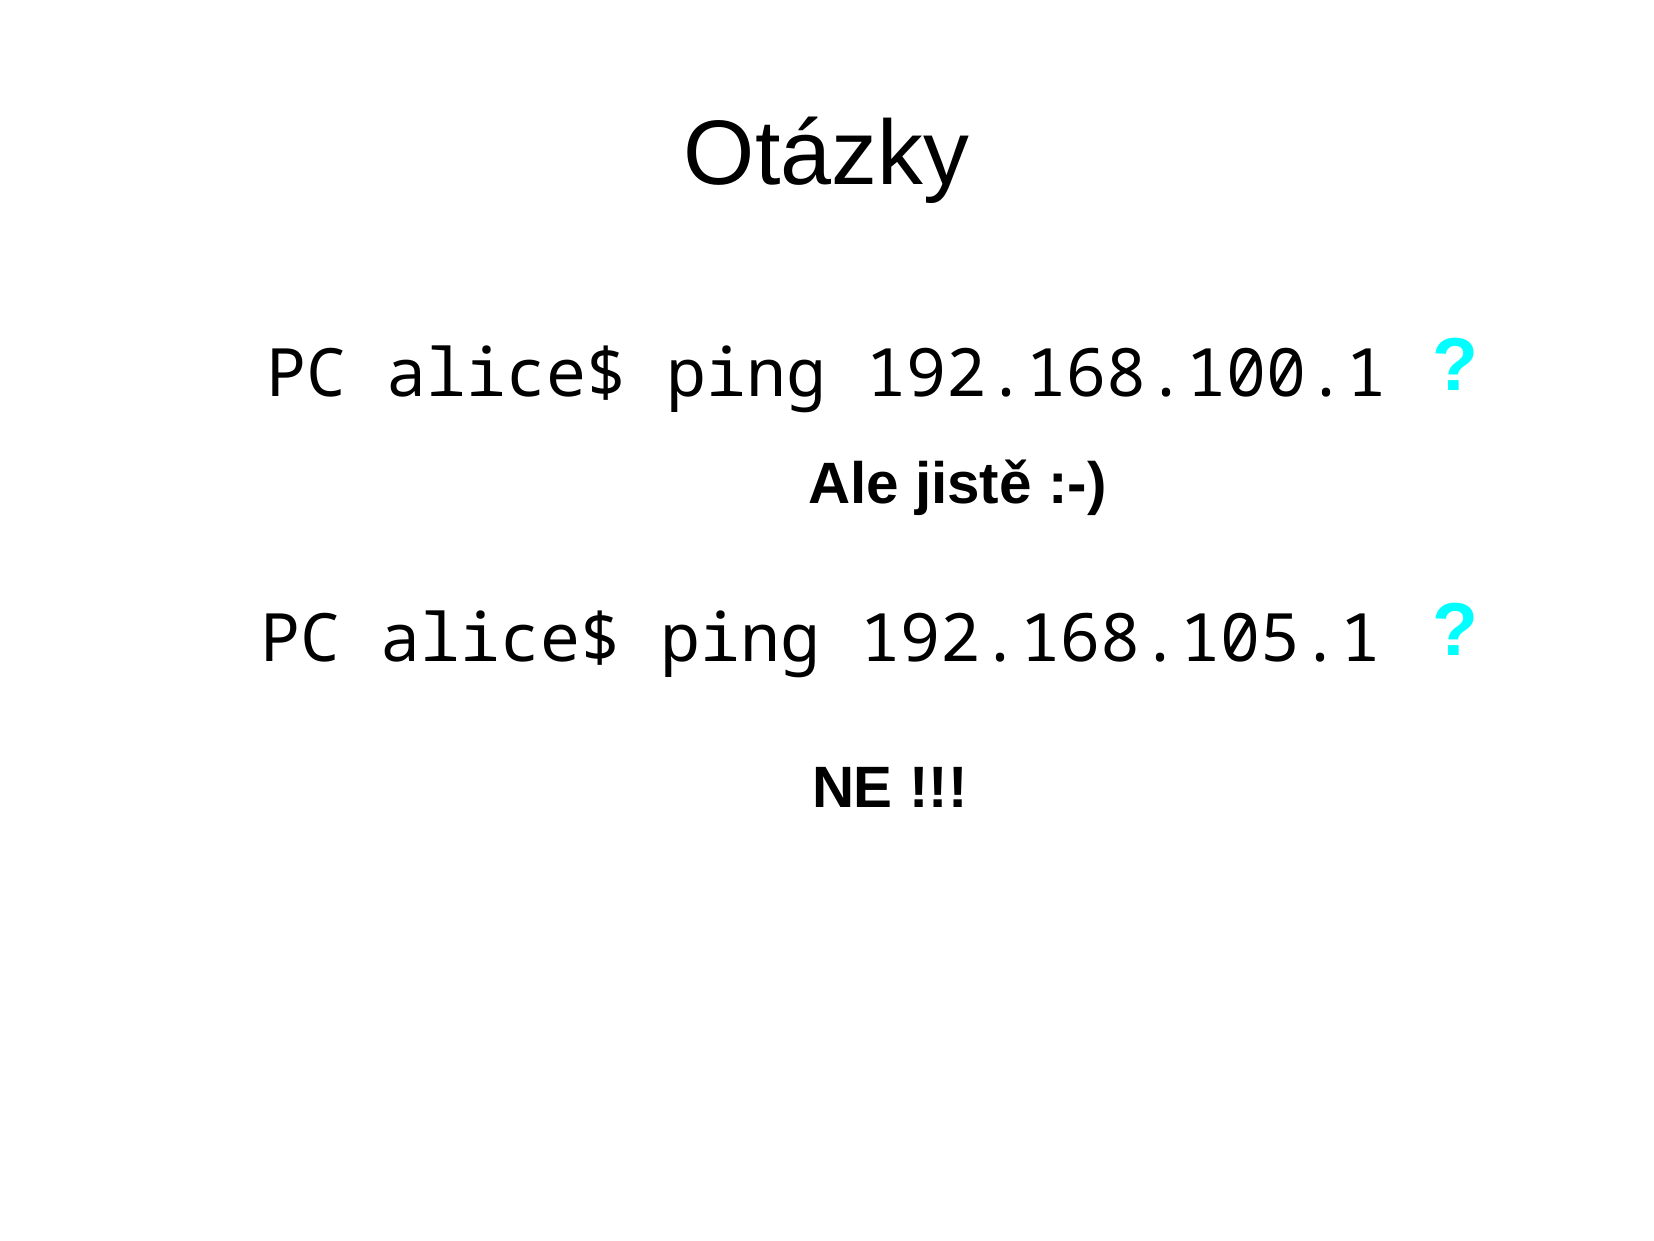

# Otázky
PC alice$ ping 192.168.100.1
?
Ale jistě :-)
PC alice$ ping 192.168.105.1
?
NE !!!